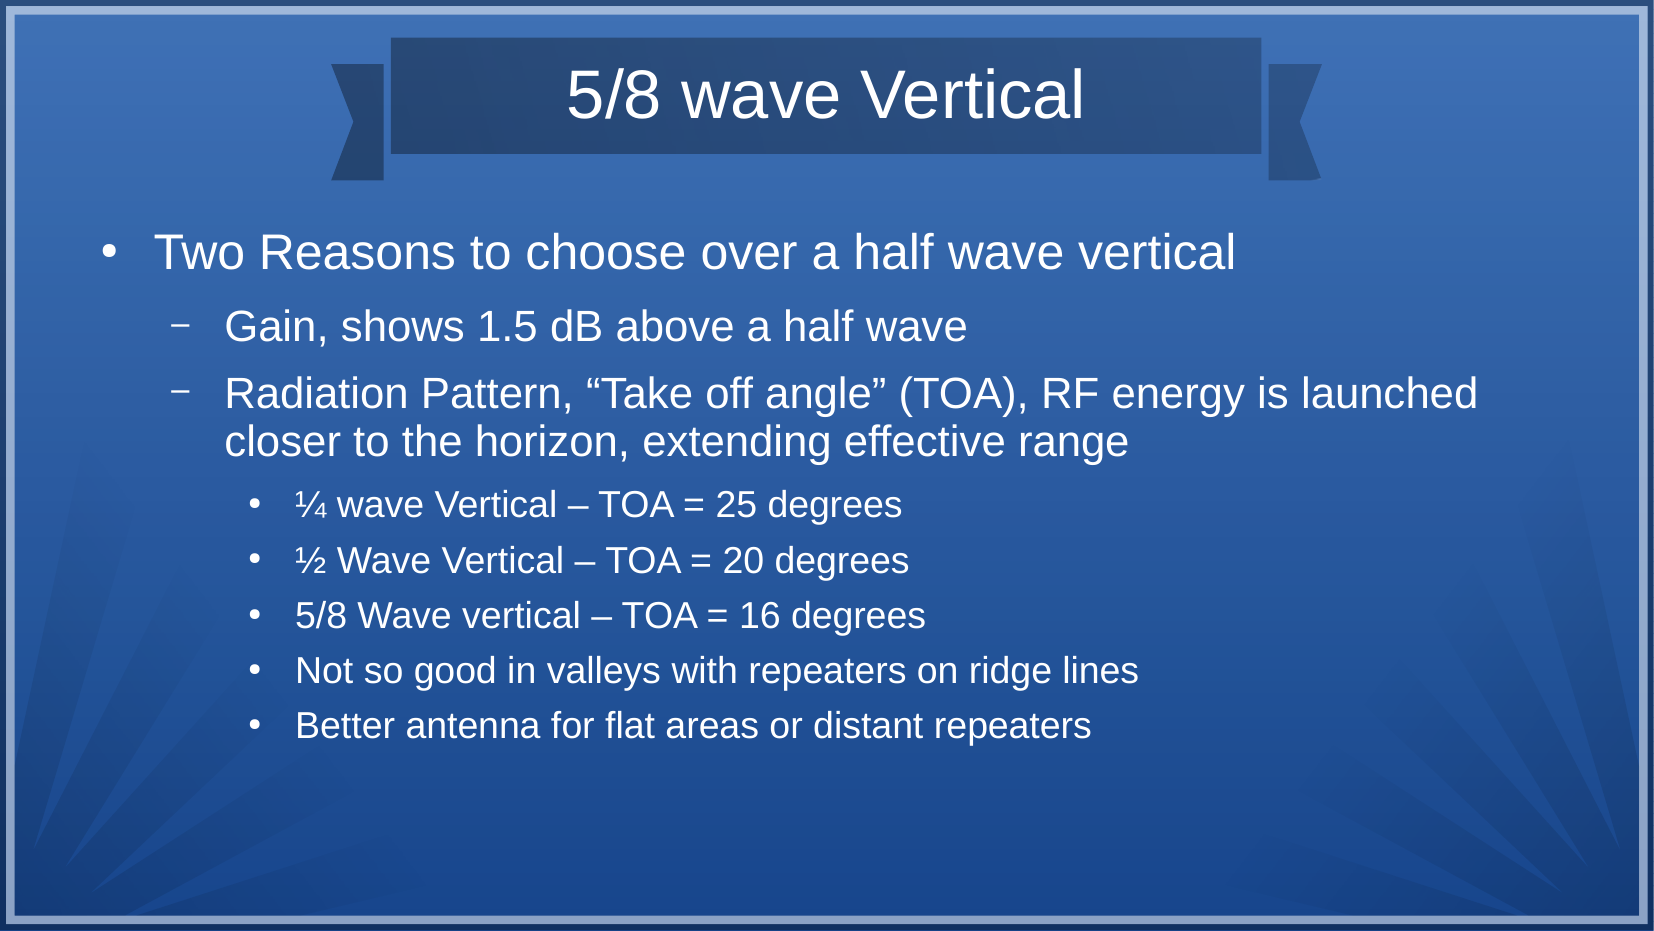

# 5/8 wave Vertical
Two Reasons to choose over a half wave vertical
Gain, shows 1.5 dB above a half wave
Radiation Pattern, “Take off angle” (TOA), RF energy is launched closer to the horizon, extending effective range
¼ wave Vertical – TOA = 25 degrees
½ Wave Vertical – TOA = 20 degrees
5/8 Wave vertical – TOA = 16 degrees
Not so good in valleys with repeaters on ridge lines
Better antenna for flat areas or distant repeaters